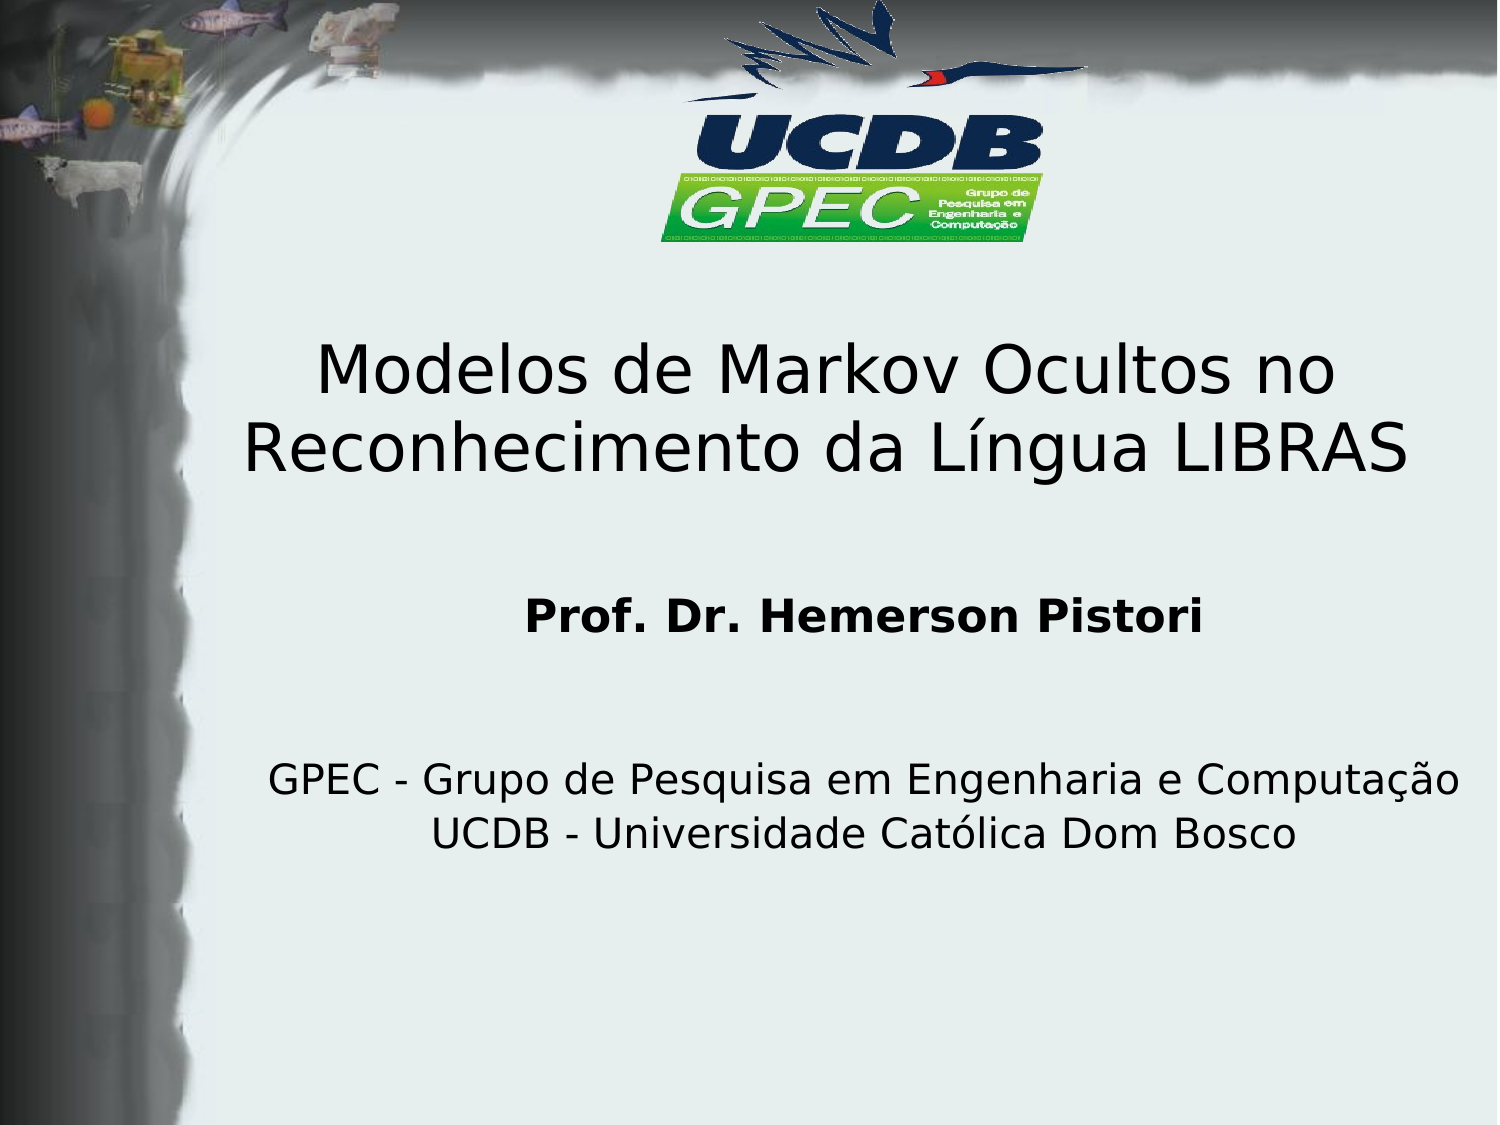

# Modelos de Markov Ocultos no Reconhecimento da Língua LIBRAS
Prof. Dr. Hemerson Pistori
GPEC - Grupo de Pesquisa em Engenharia e Computação
UCDB - Universidade Católica Dom Bosco